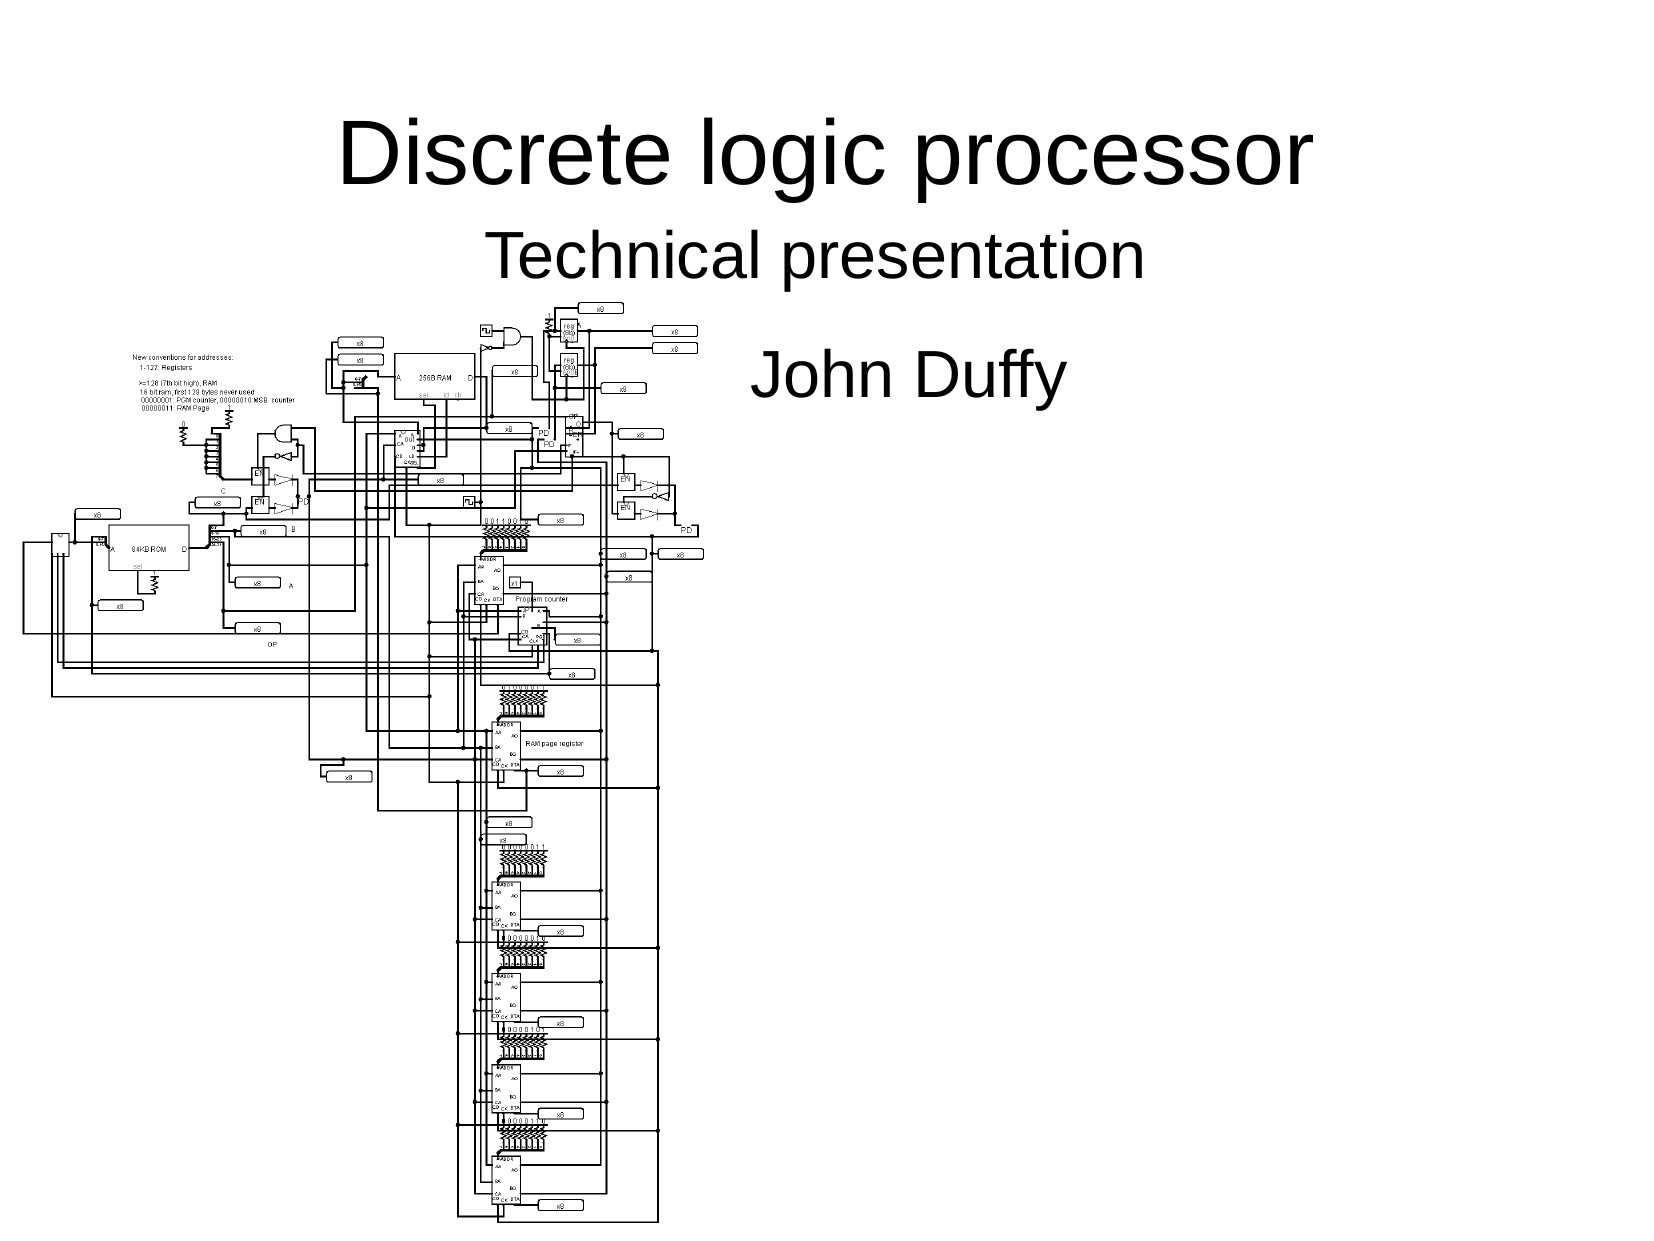

# Discrete logic processor
Technical presentation
John Duffy